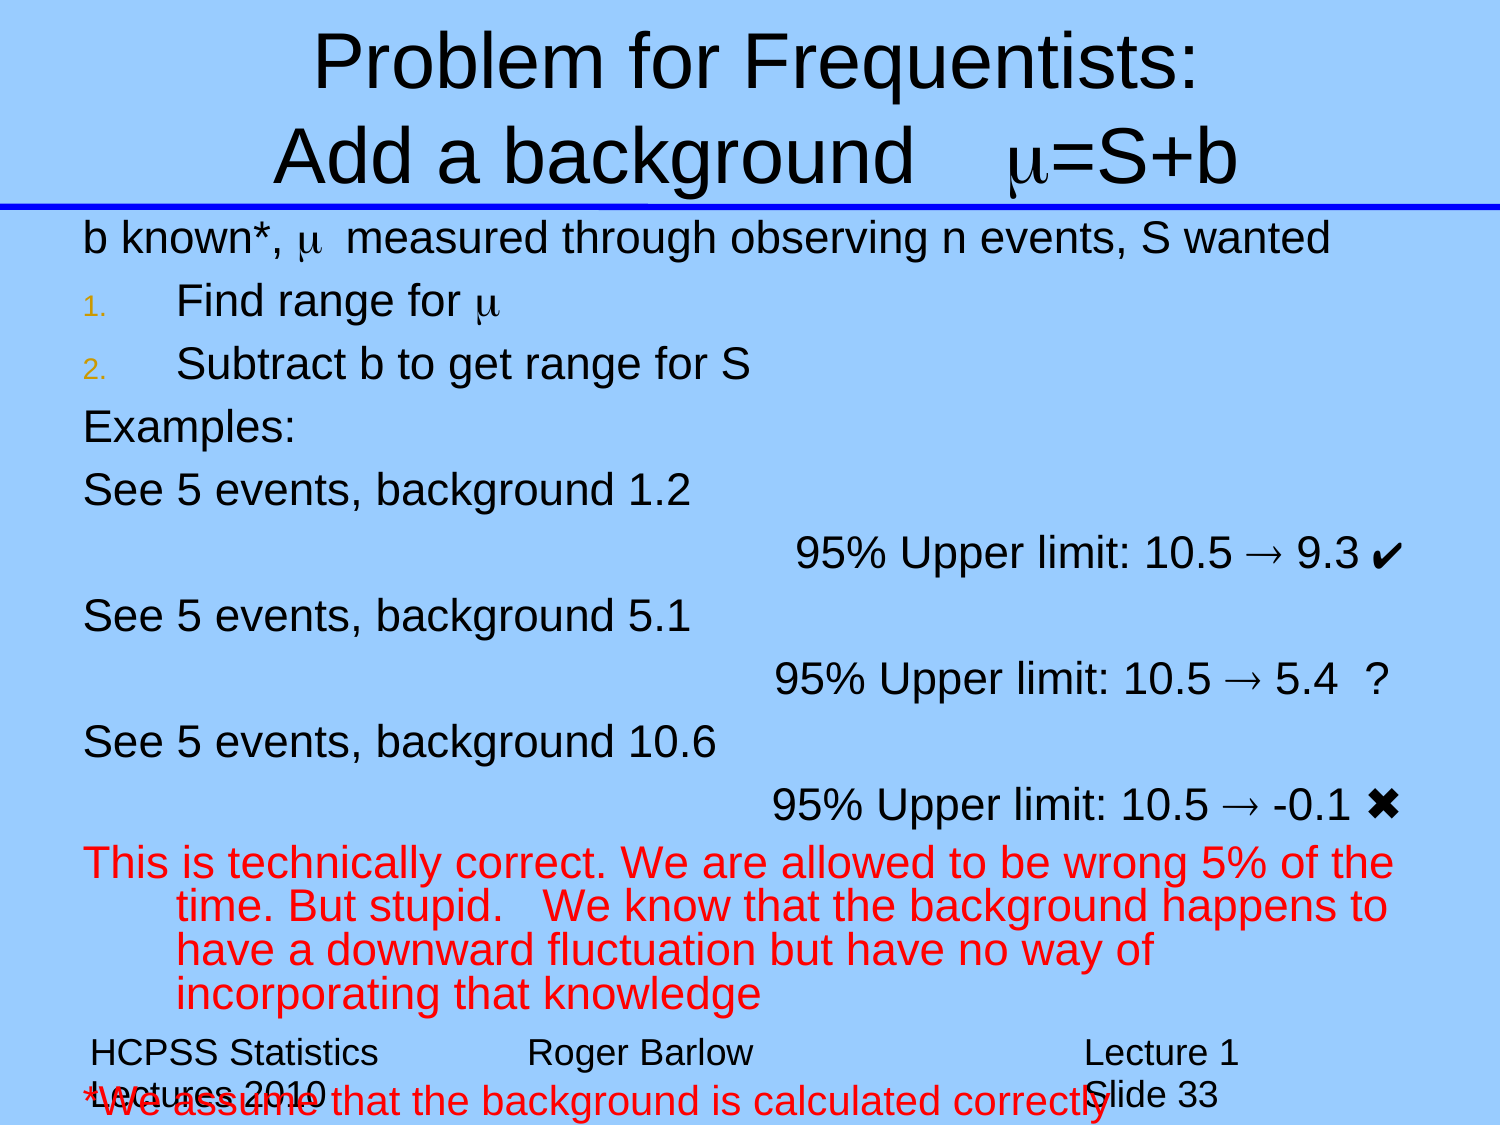

# Problem for Frequentists: Add a background =S+b
b known*, measured through observing n events, S wanted
Find range for 
Subtract b to get range for S
Examples:
See 5 events, background 1.2
95% Upper limit: 10.5  9.3 
See 5 events, background 5.1
95% Upper limit: 10.5  5.4 ?
See 5 events, background 10.6
95% Upper limit: 10.5  -0.1 
This is technically correct. We are allowed to be wrong 5% of the time. But stupid. We know that the background happens to have a downward fluctuation but have no way of incorporating that knowledge
*We assume that the background is calculated correctly
33